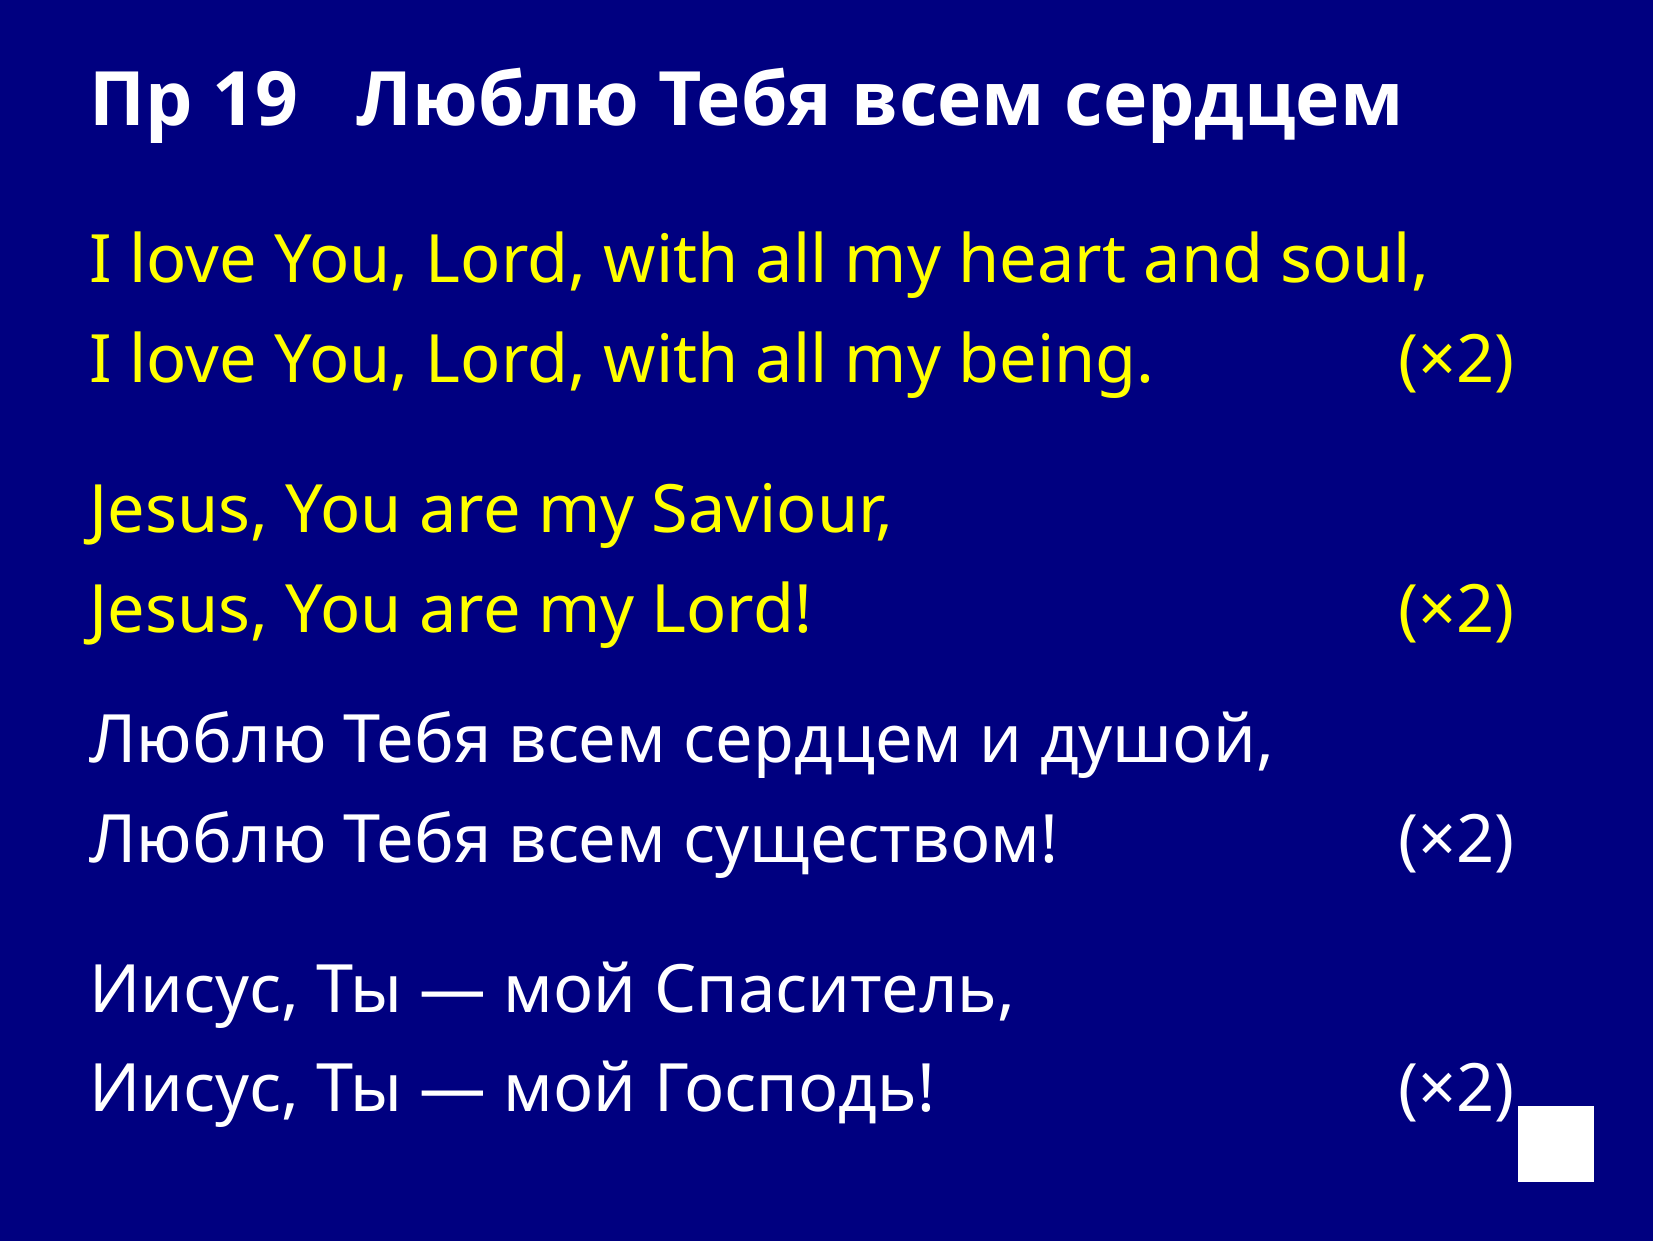

Пр 19 Люблю Тебя всем сердцем
I love You, Lord, with all my heart and soul,
I love You, Lord, with all my being.	(×2)
Jesus, You are my Saviour,
Jesus, You are my Lord!	(×2)
Люблю Тебя всем сердцем и душой,
Люблю Тебя всем существом!	(×2)
Иисус, Ты — мой Спаситель,
Иисус, Ты — мой Господь!	(×2)